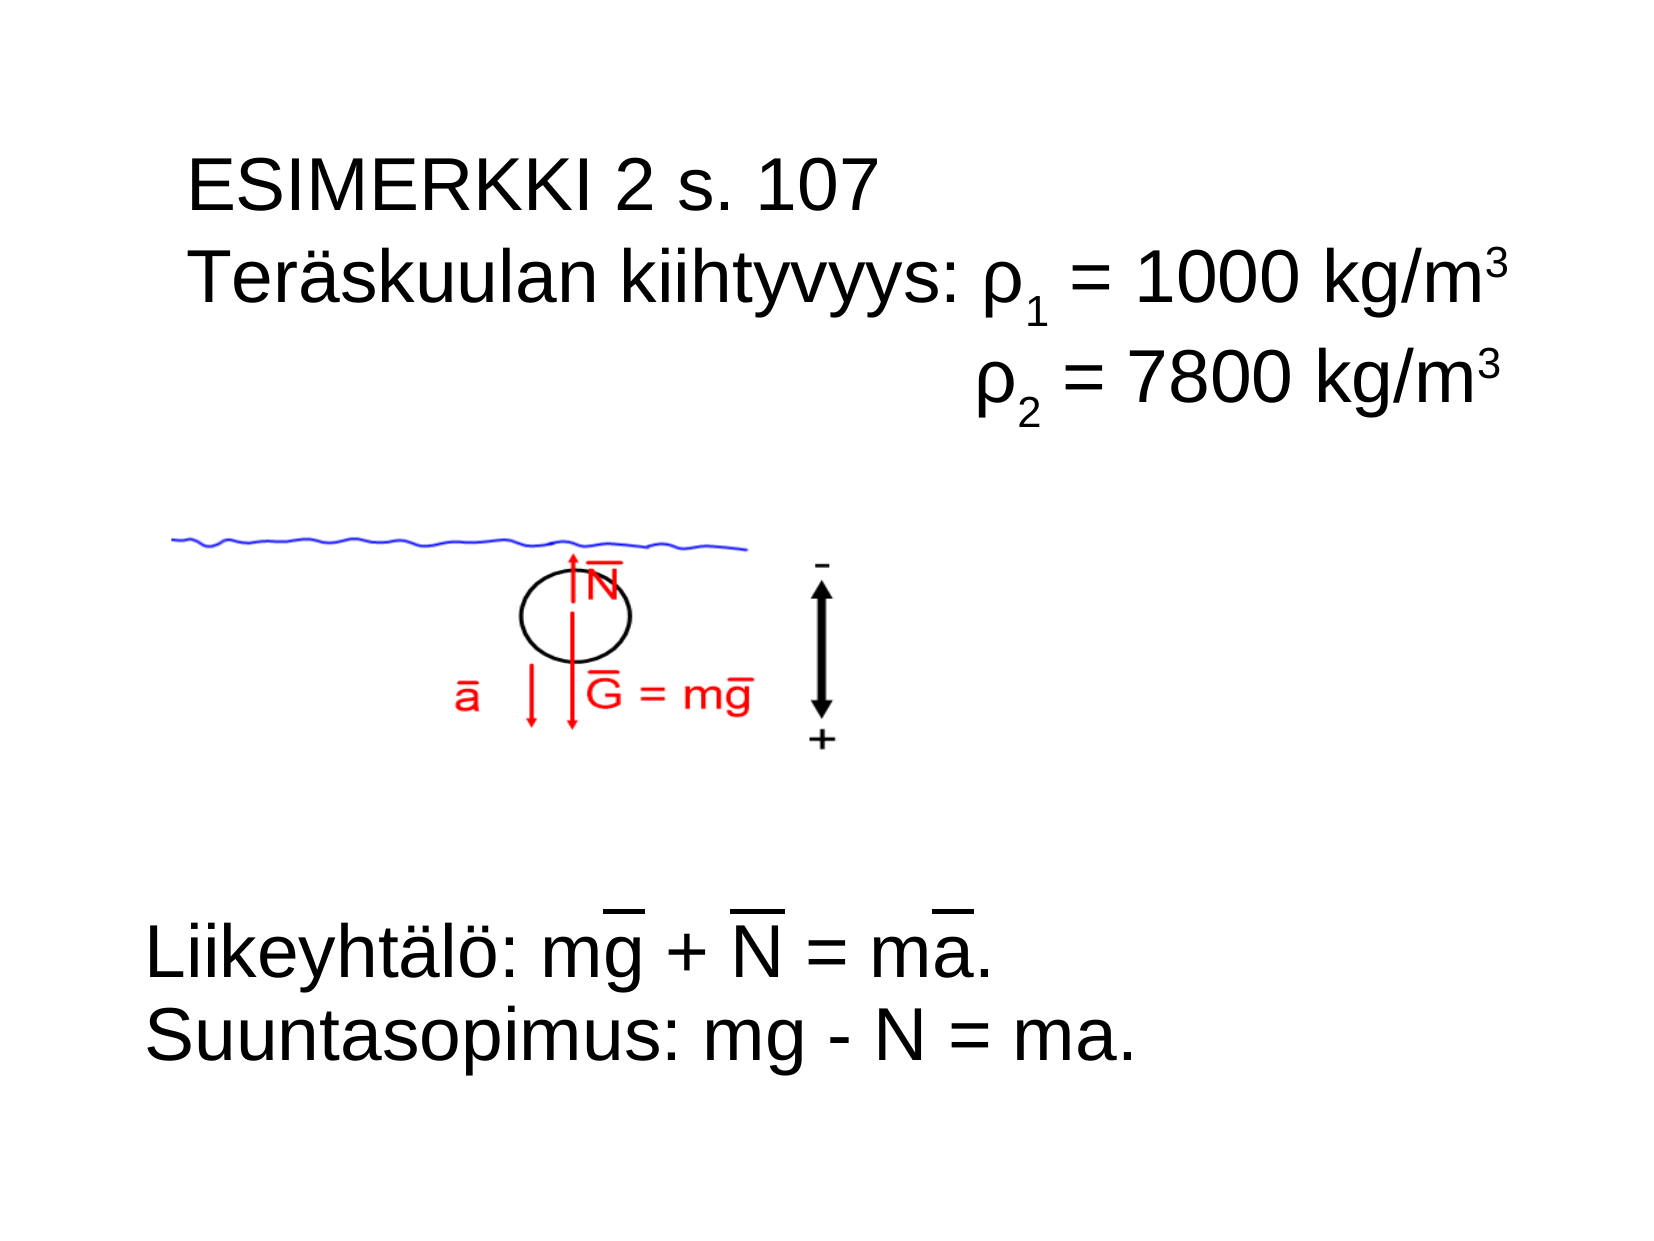

ESIMERKKI 2 s. 107
Teräskuulan kiihtyvyys: ρ1 = 1000 kg/m3
 ρ2 = 7800 kg/m3
Liikeyhtälö: mg + N = ma.
Suuntasopimus: mg - N = ma.